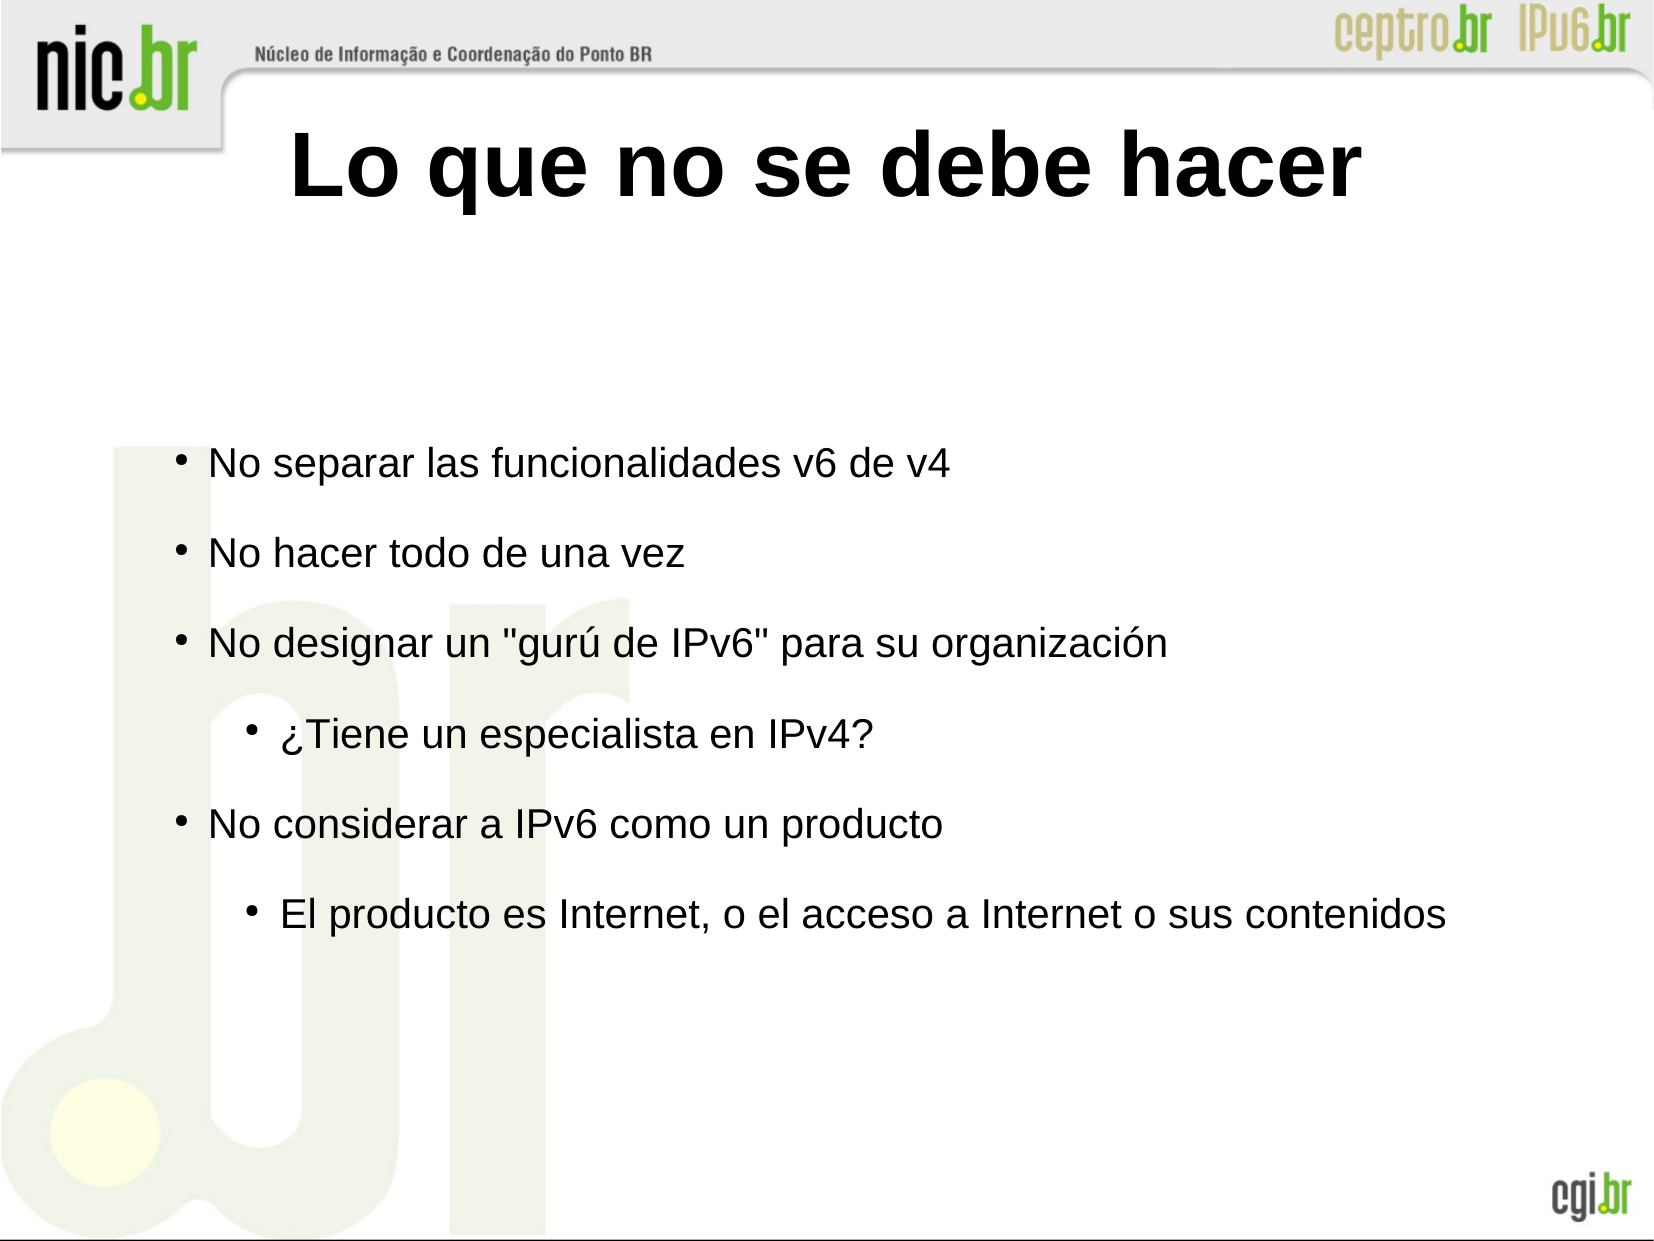

Lo que no se debe hacer
No separar las funcionalidades v6 de v4
No hacer todo de una vez
No designar un "gurú de IPv6" para su organización
¿Tiene un especialista en IPv4?
No considerar a IPv6 como un producto
El producto es Internet, o el acceso a Internet o sus contenidos